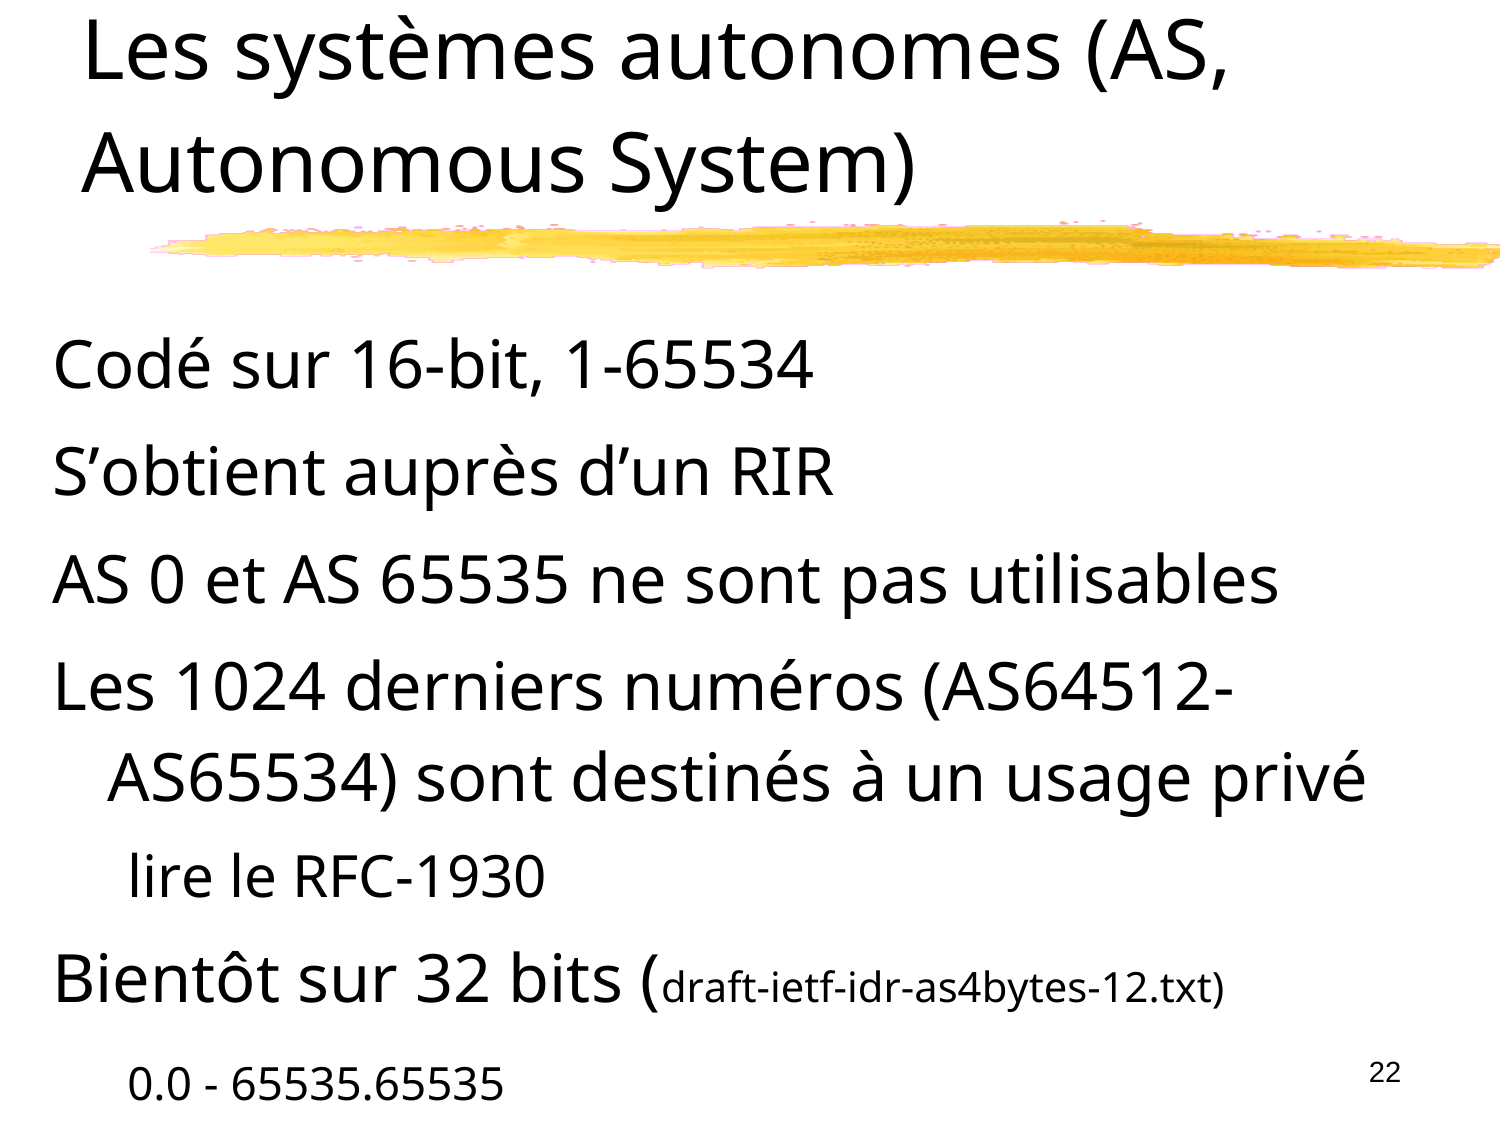

# Les systèmes autonomes (AS, Autonomous System)
Codé sur 16-bit, 1-65534
S’obtient auprès d’un RIR
AS 0 et AS 65535 ne sont pas utilisables
Les 1024 derniers numéros (AS64512-AS65534) sont destinés à un usage privé
lire le RFC-1930
Bientôt sur 32 bits (draft-ietf-idr-as4bytes-12.txt)
0.0 - 65535.65535
22